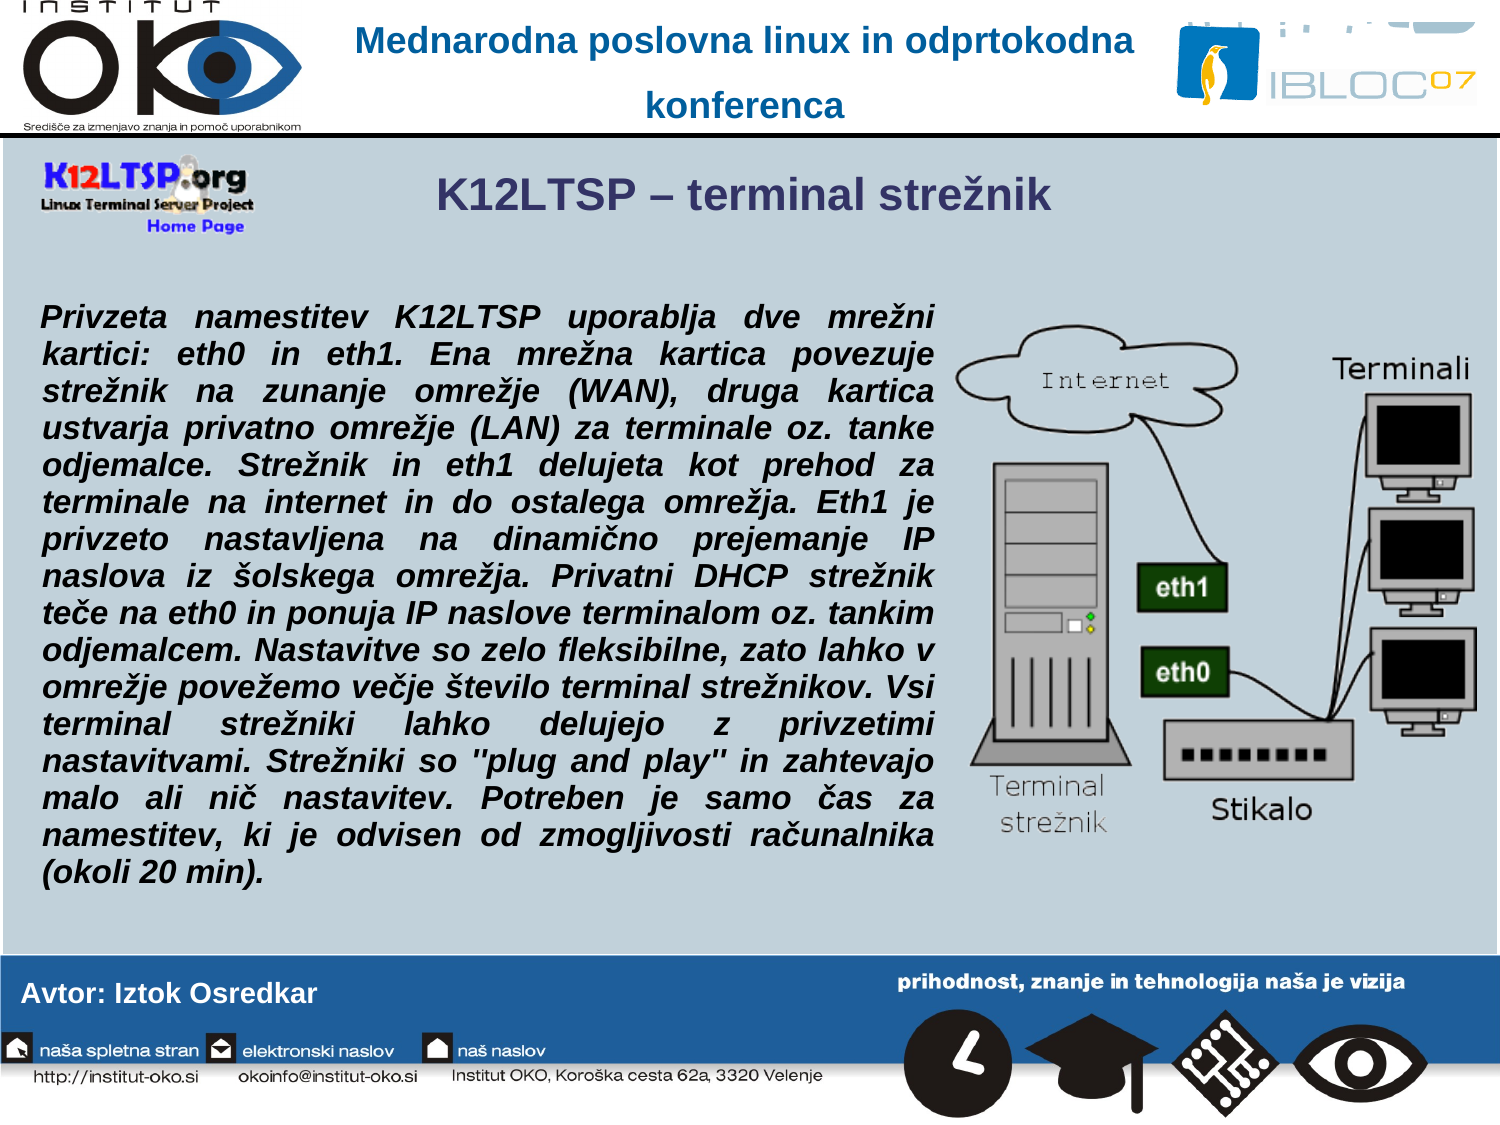

Mednarodna poslovna linux in odprtokodna
konferenca
Avtor: Iztok Osredkar
# K12LTSP – terminal strežnik
Privzeta namestitev K12LTSP uporablja dve mrežni kartici: eth0 in eth1. Ena mrežna kartica povezuje strežnik na zunanje omrežje (WAN), druga kartica ustvarja privatno omrežje (LAN) za terminale oz. tanke odjemalce. Strežnik in eth1 delujeta kot prehod za terminale na internet in do ostalega omrežja. Eth1 je privzeto nastavljena na dinamično prejemanje IP naslova iz šolskega omrežja. Privatni DHCP strežnik teče na eth0 in ponuja IP naslove terminalom oz. tankim odjemalcem. Nastavitve so zelo fleksibilne, zato lahko v omrežje povežemo večje število terminal strežnikov. Vsi terminal strežniki lahko delujejo z privzetimi nastavitvami. Strežniki so ''plug and play'' in zahtevajo malo ali nič nastavitev. Potreben je samo čas za namestitev, ki je odvisen od zmogljivosti računalnika (okoli 20 min).